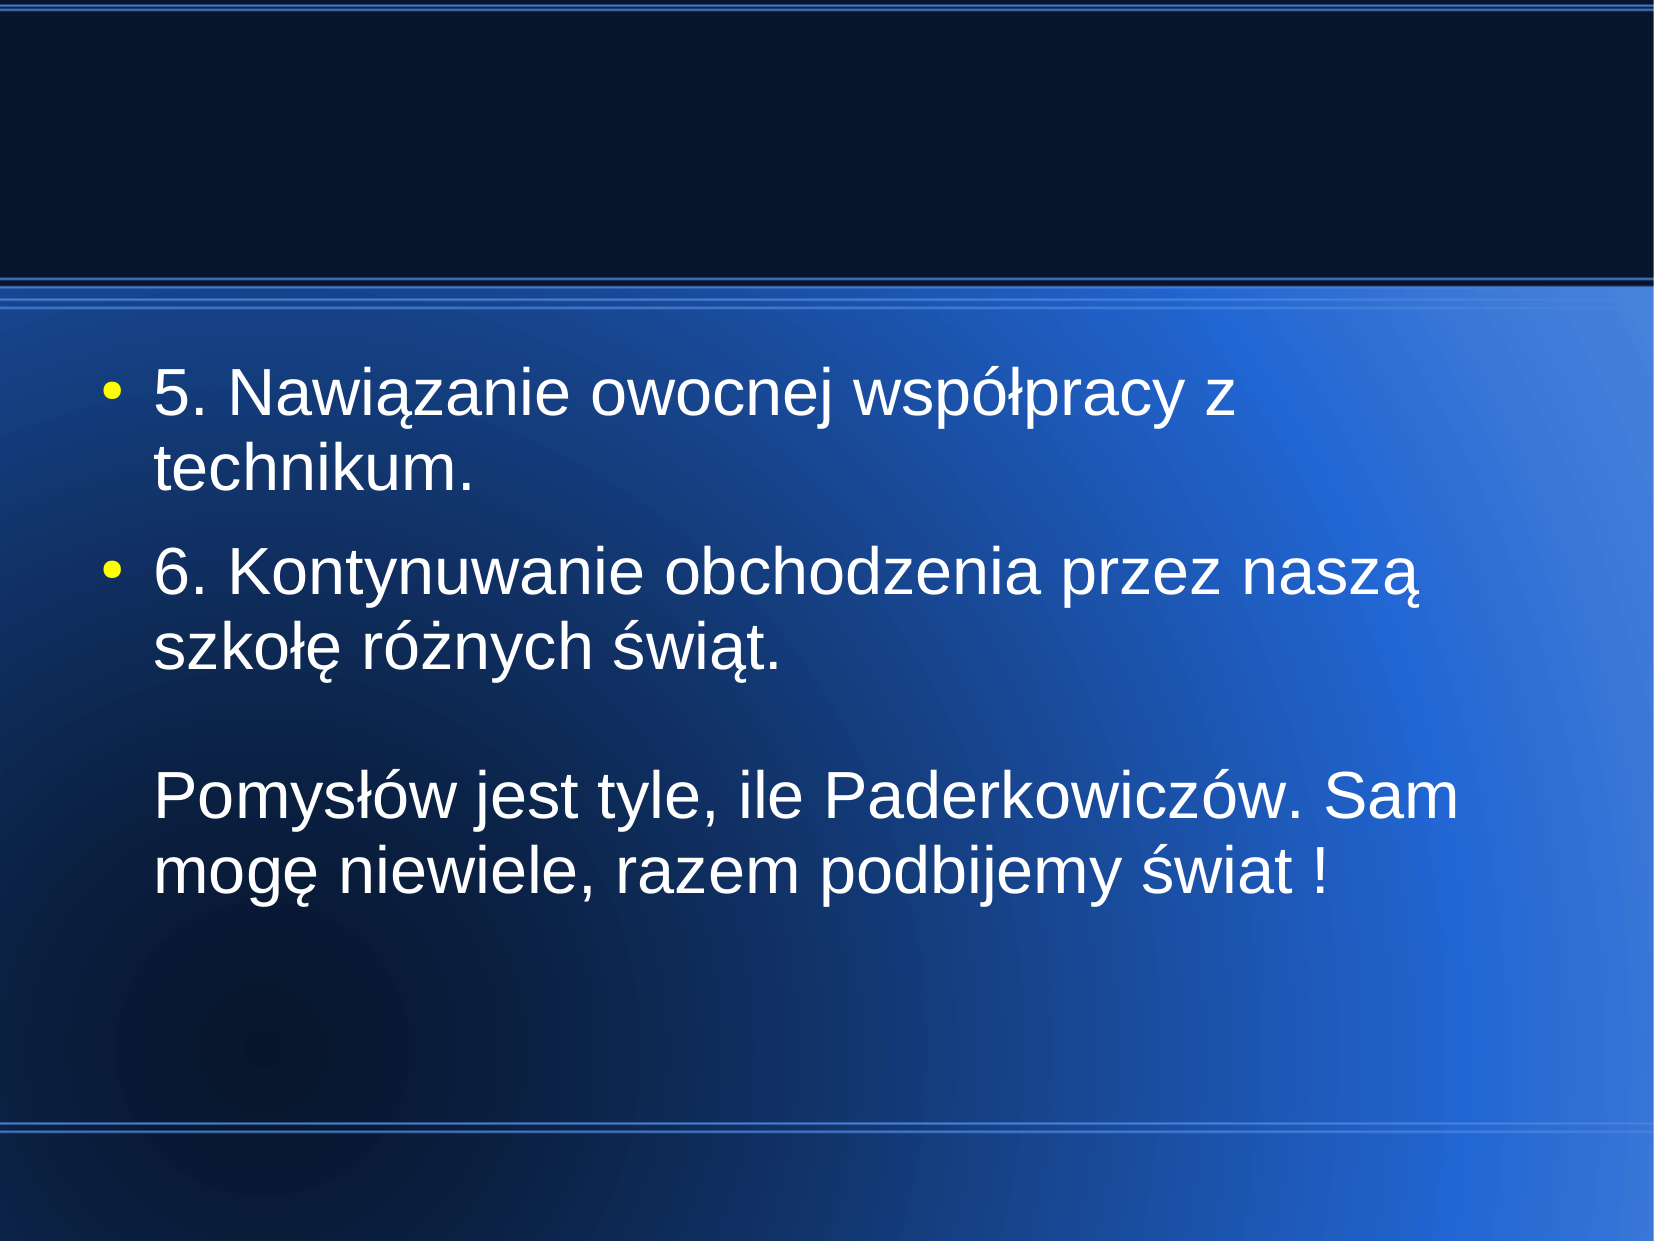

#
5. Nawiązanie owocnej współpracy z technikum.
6. Kontynuwanie obchodzenia przez naszą szkołę różnych świąt.
Pomysłów jest tyle, ile Paderkowiczów. Sam mogę niewiele, razem podbijemy świat !